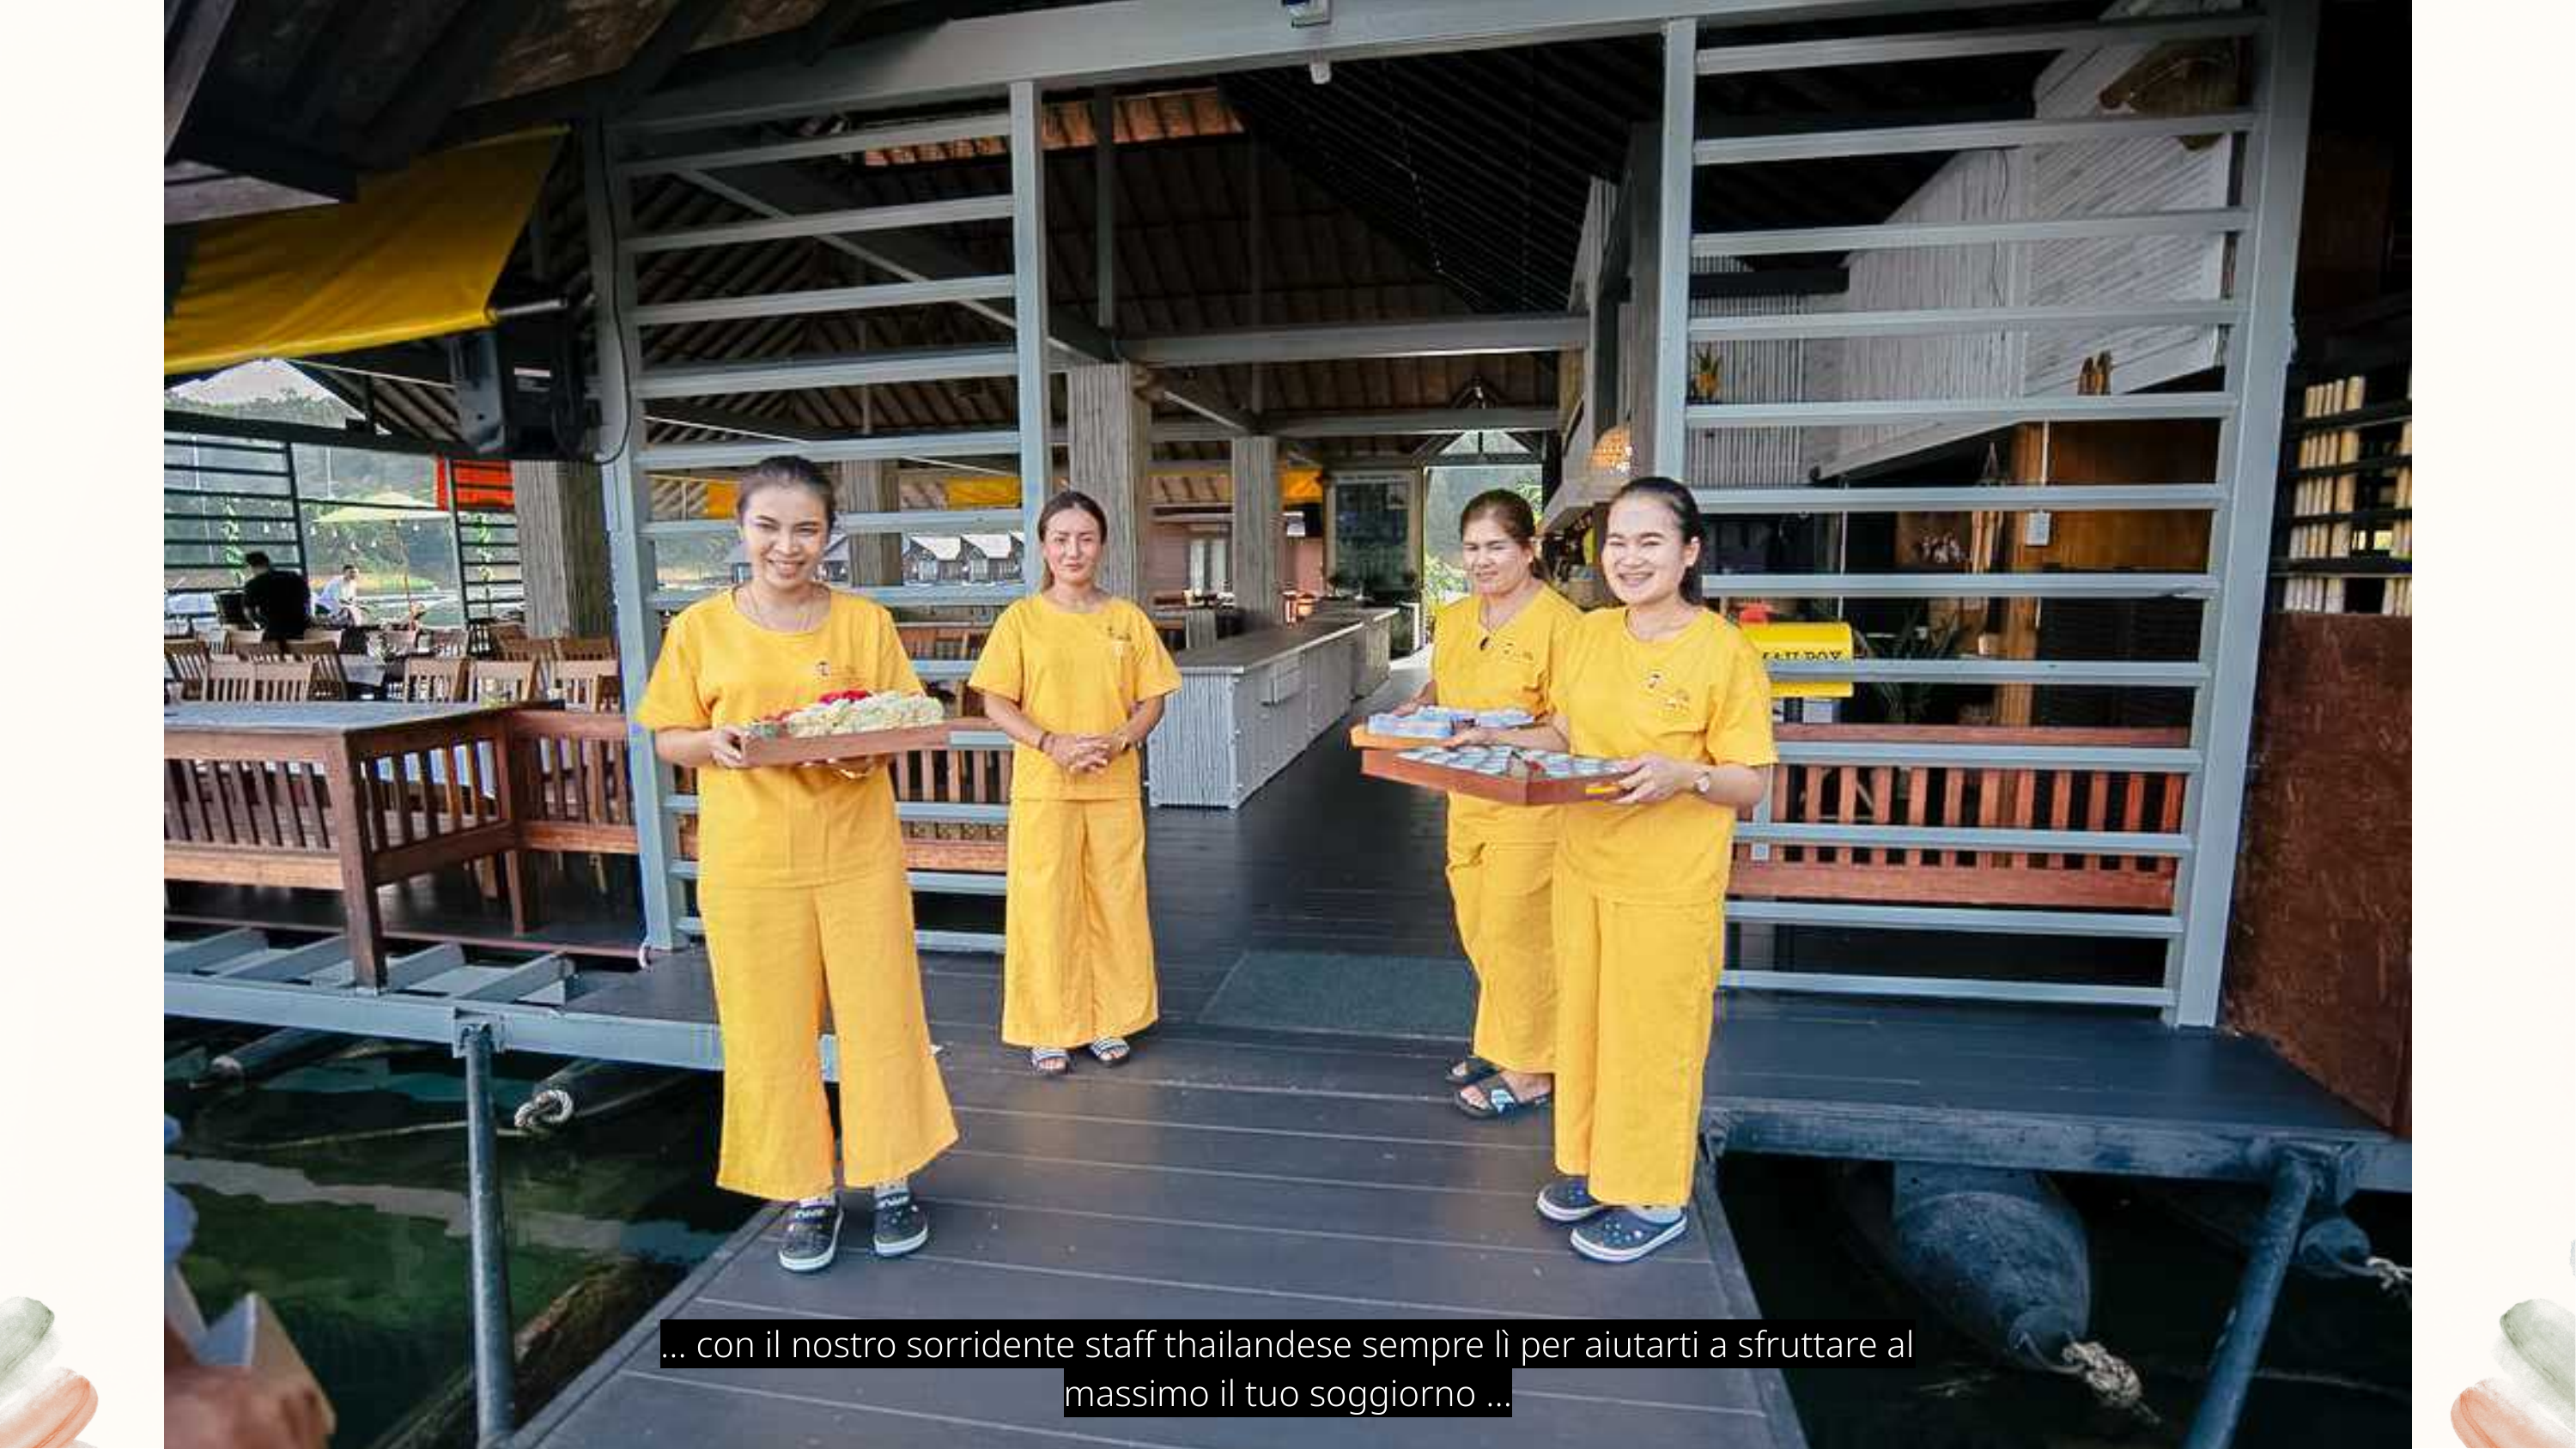

... con il nostro sorridente staff thailandese sempre lì per aiutarti a sfruttare al massimo il tuo soggiorno ...